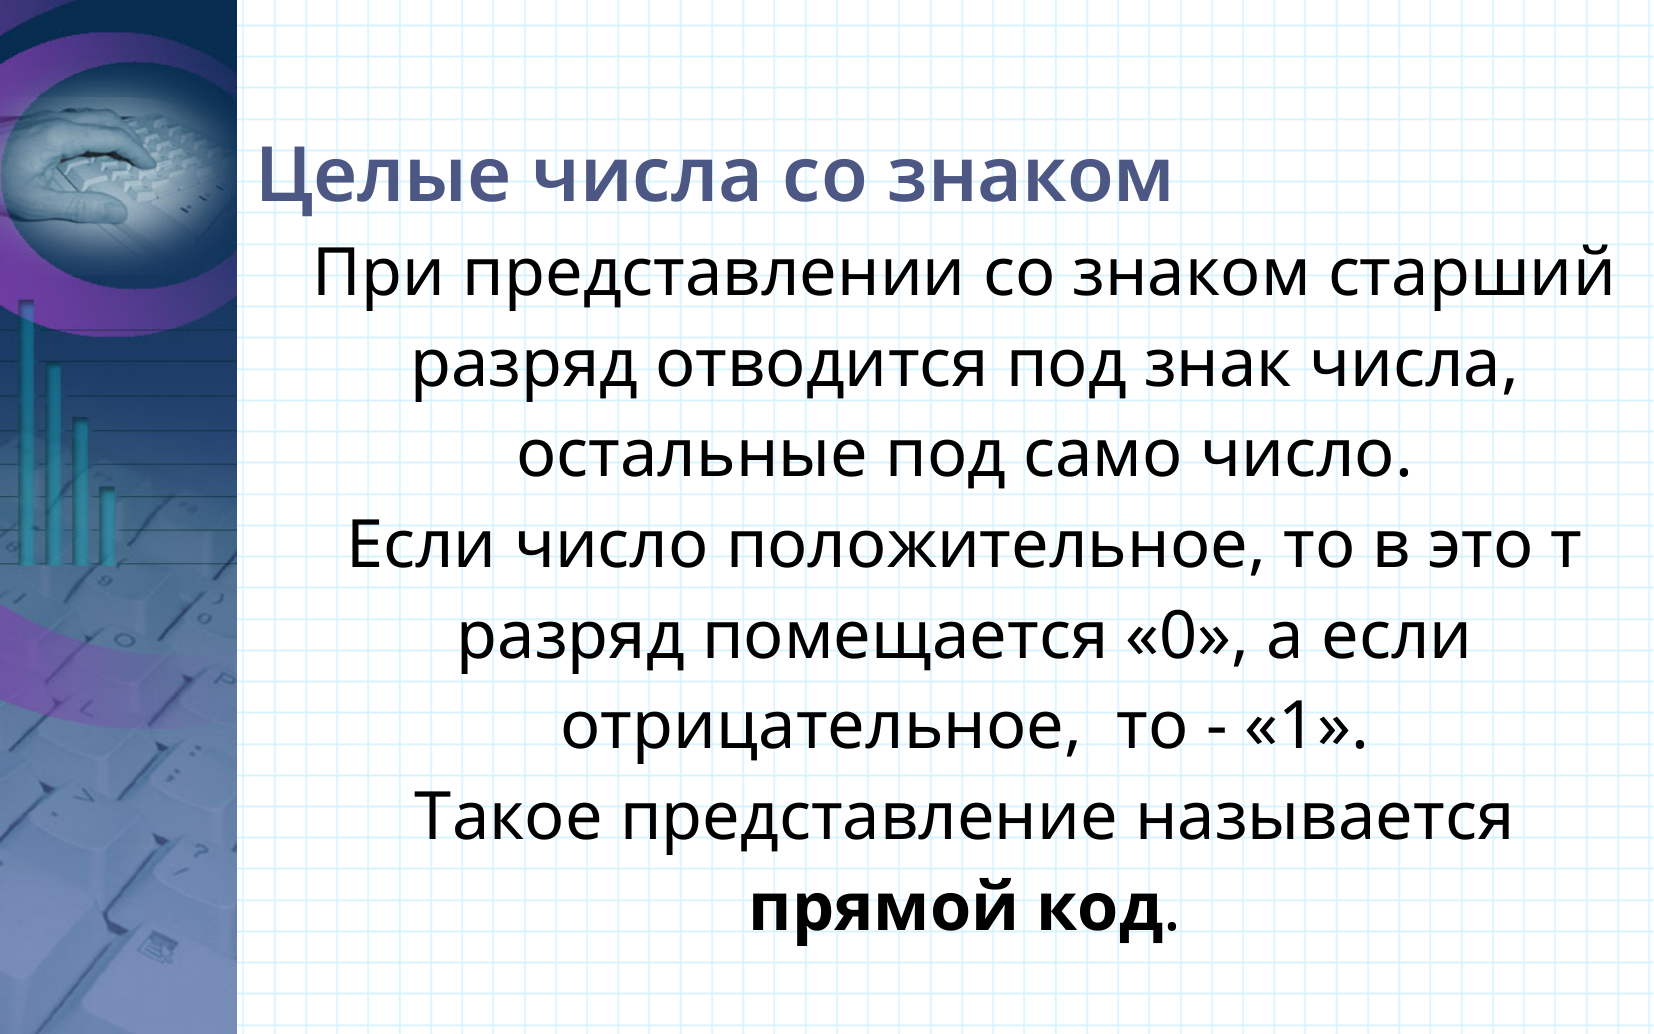

# Целые числа со знаком
При представлении со знаком старший разряд отводится под знак числа, остальные под само число.
Если число положительное, то в это т разряд помещается «0», а если отрицательное, то - «1».
Такое представление называется
прямой код.